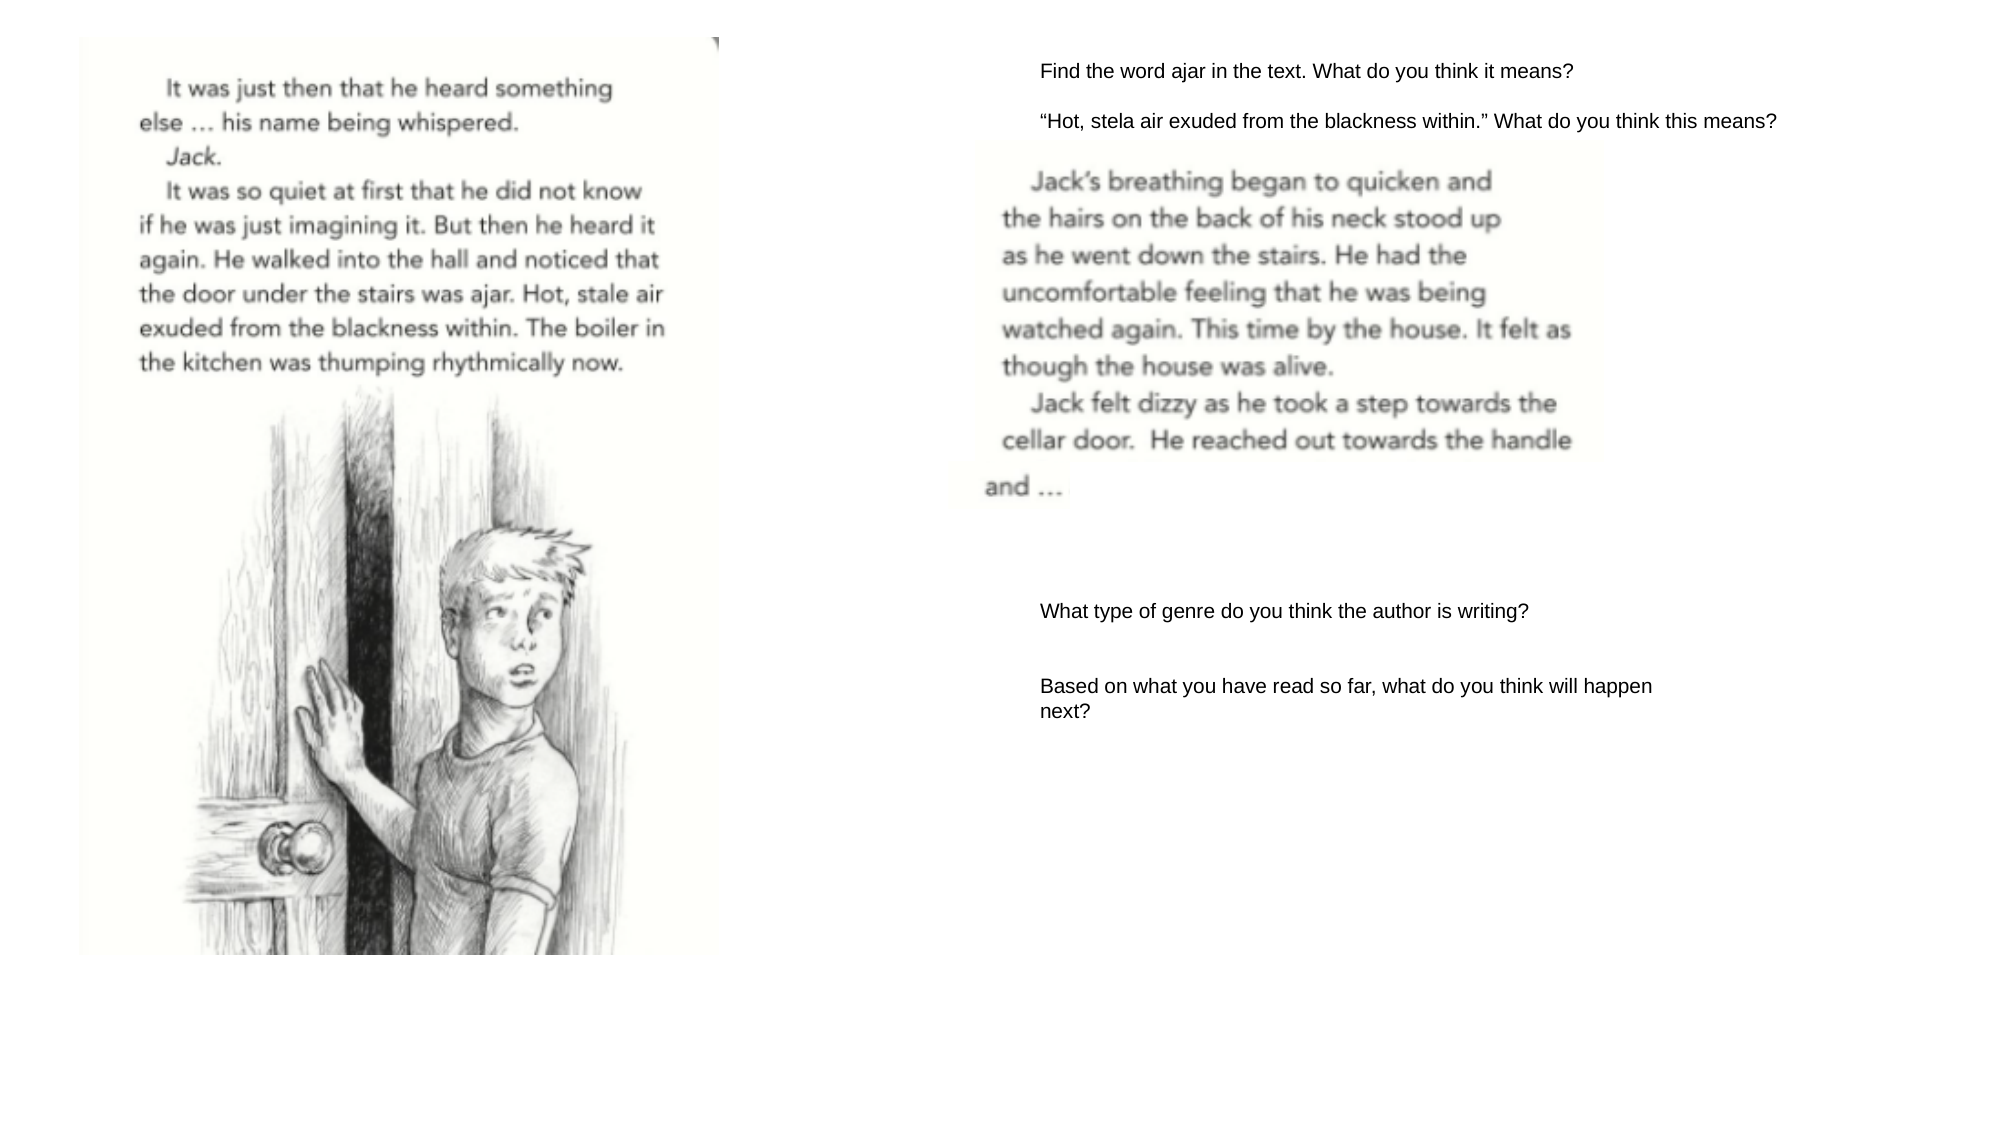

Find the word ajar in the text. What do you think it means?
“Hot, stela air exuded from the blackness within.” What do you think this means?
What type of genre do you think the author is writing?
Based on what you have read so far, what do you think will happen next?